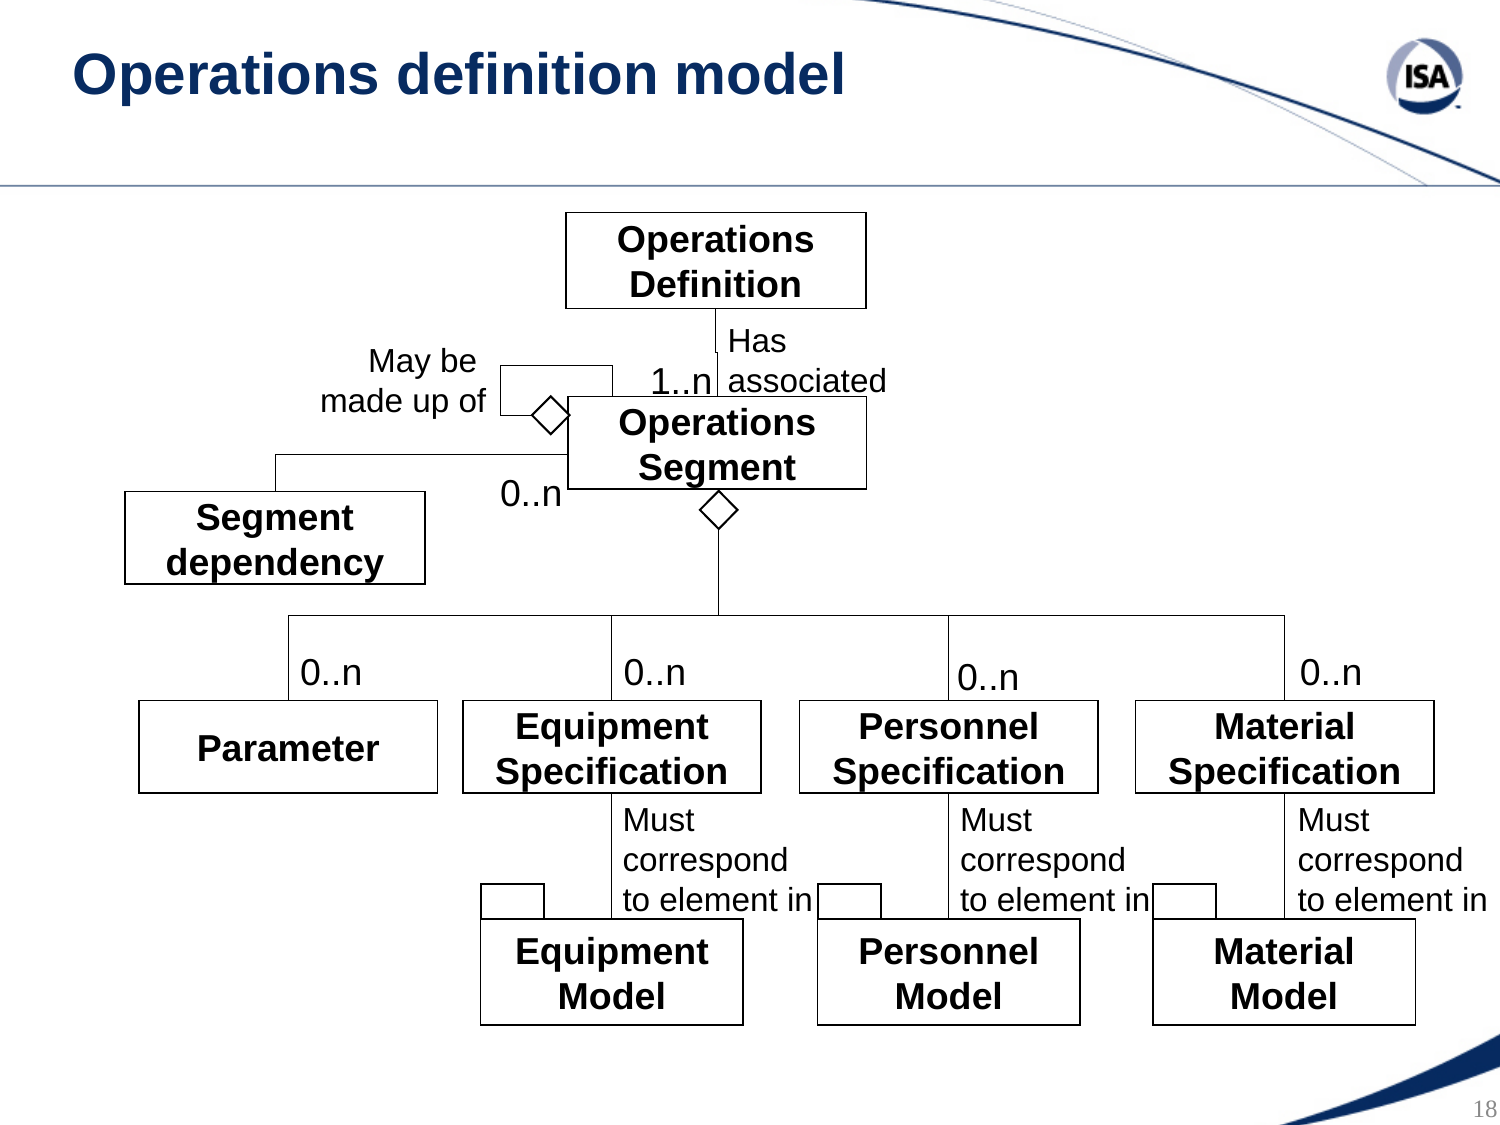

# Operations definition model
Operations Definition
Has
associated
May be
made up of
1..n
Operations
Segment
0..n
Segment dependency
0..n
0..n
0..n
0..n
Parameter
Equipment
Specification
Personnel
Specification
Material
Specification
Must
correspond
to element in
Must
correspond
to element in
Must
correspond
to element in
Equipment
Model
Personnel
Model
Material
Model